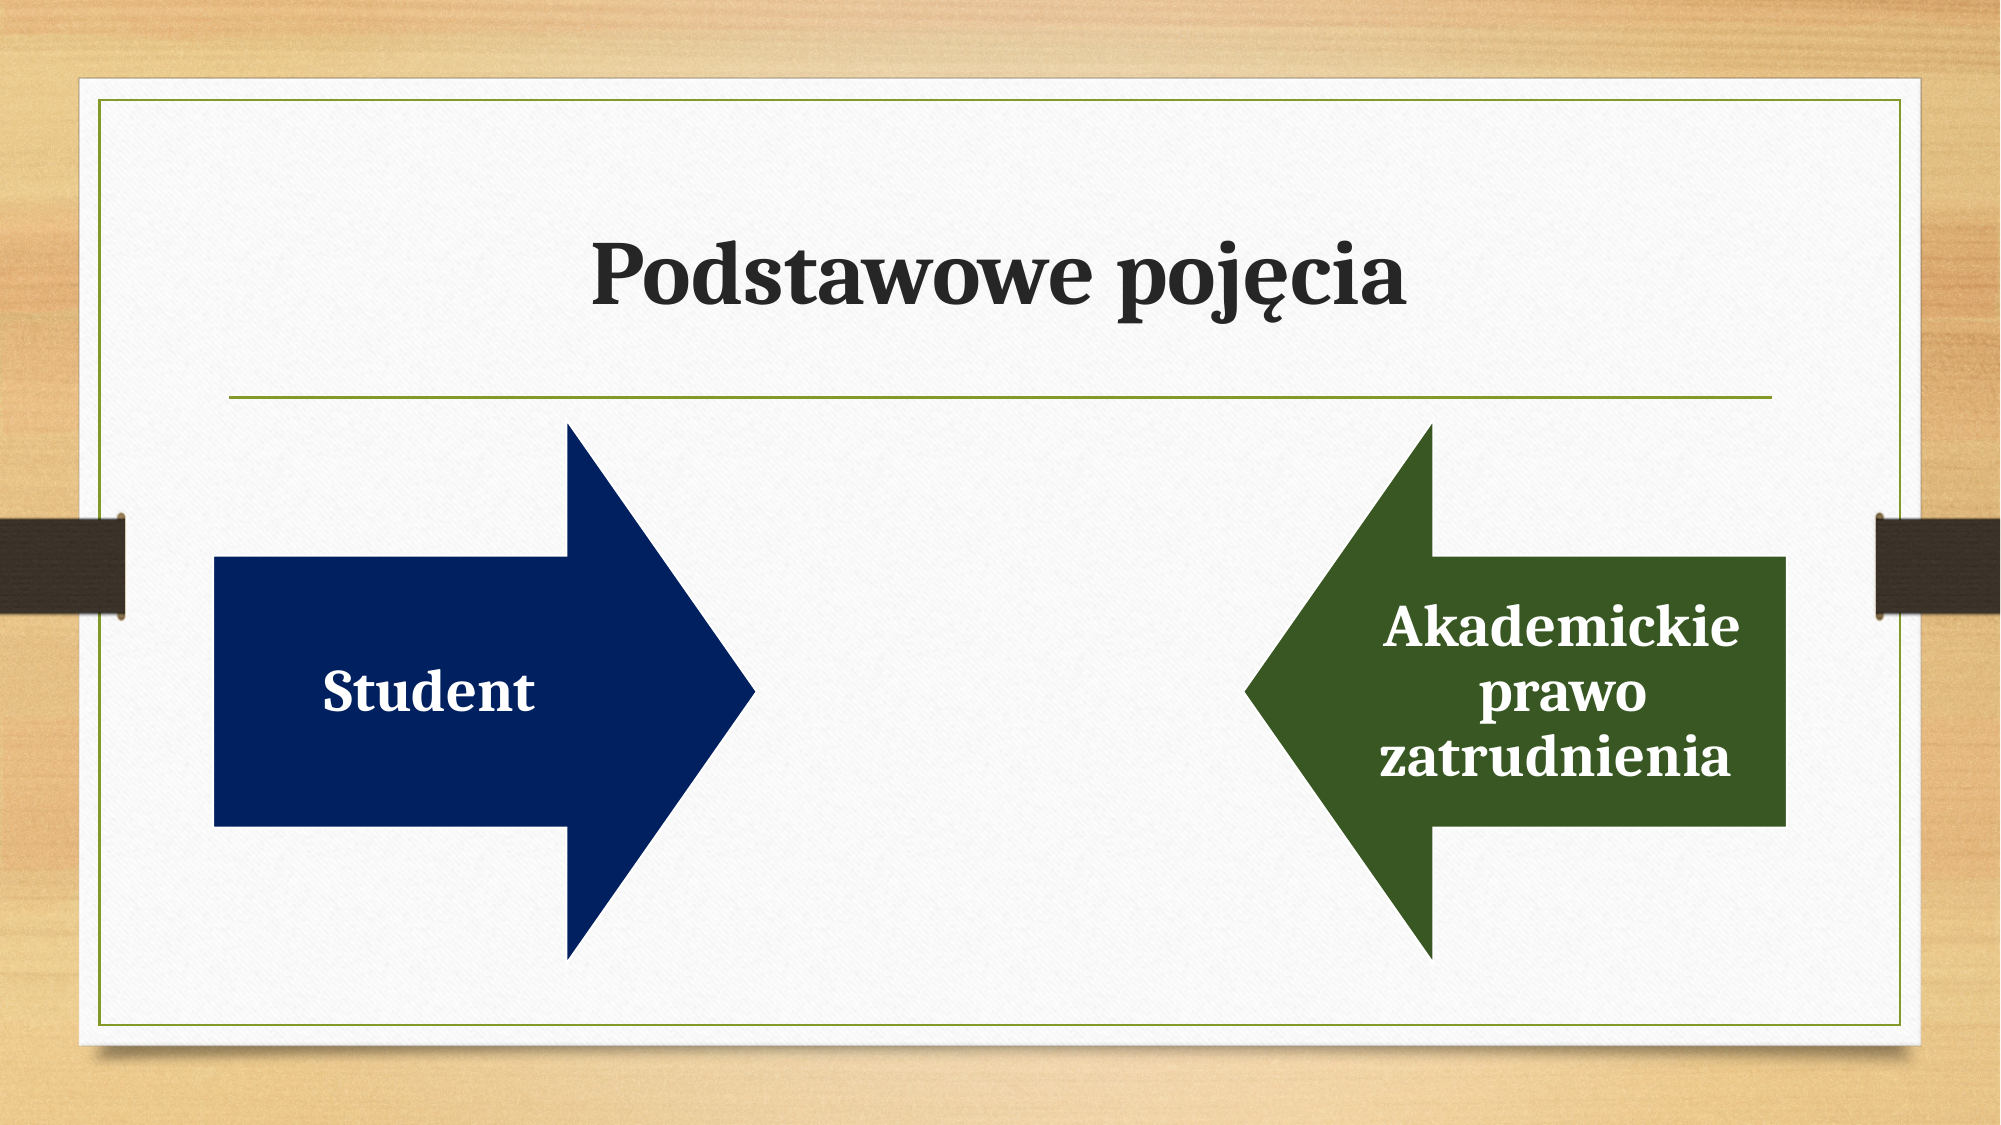

# Podstawowe pojęcia
Student
Akademickie prawo zatrudnienia